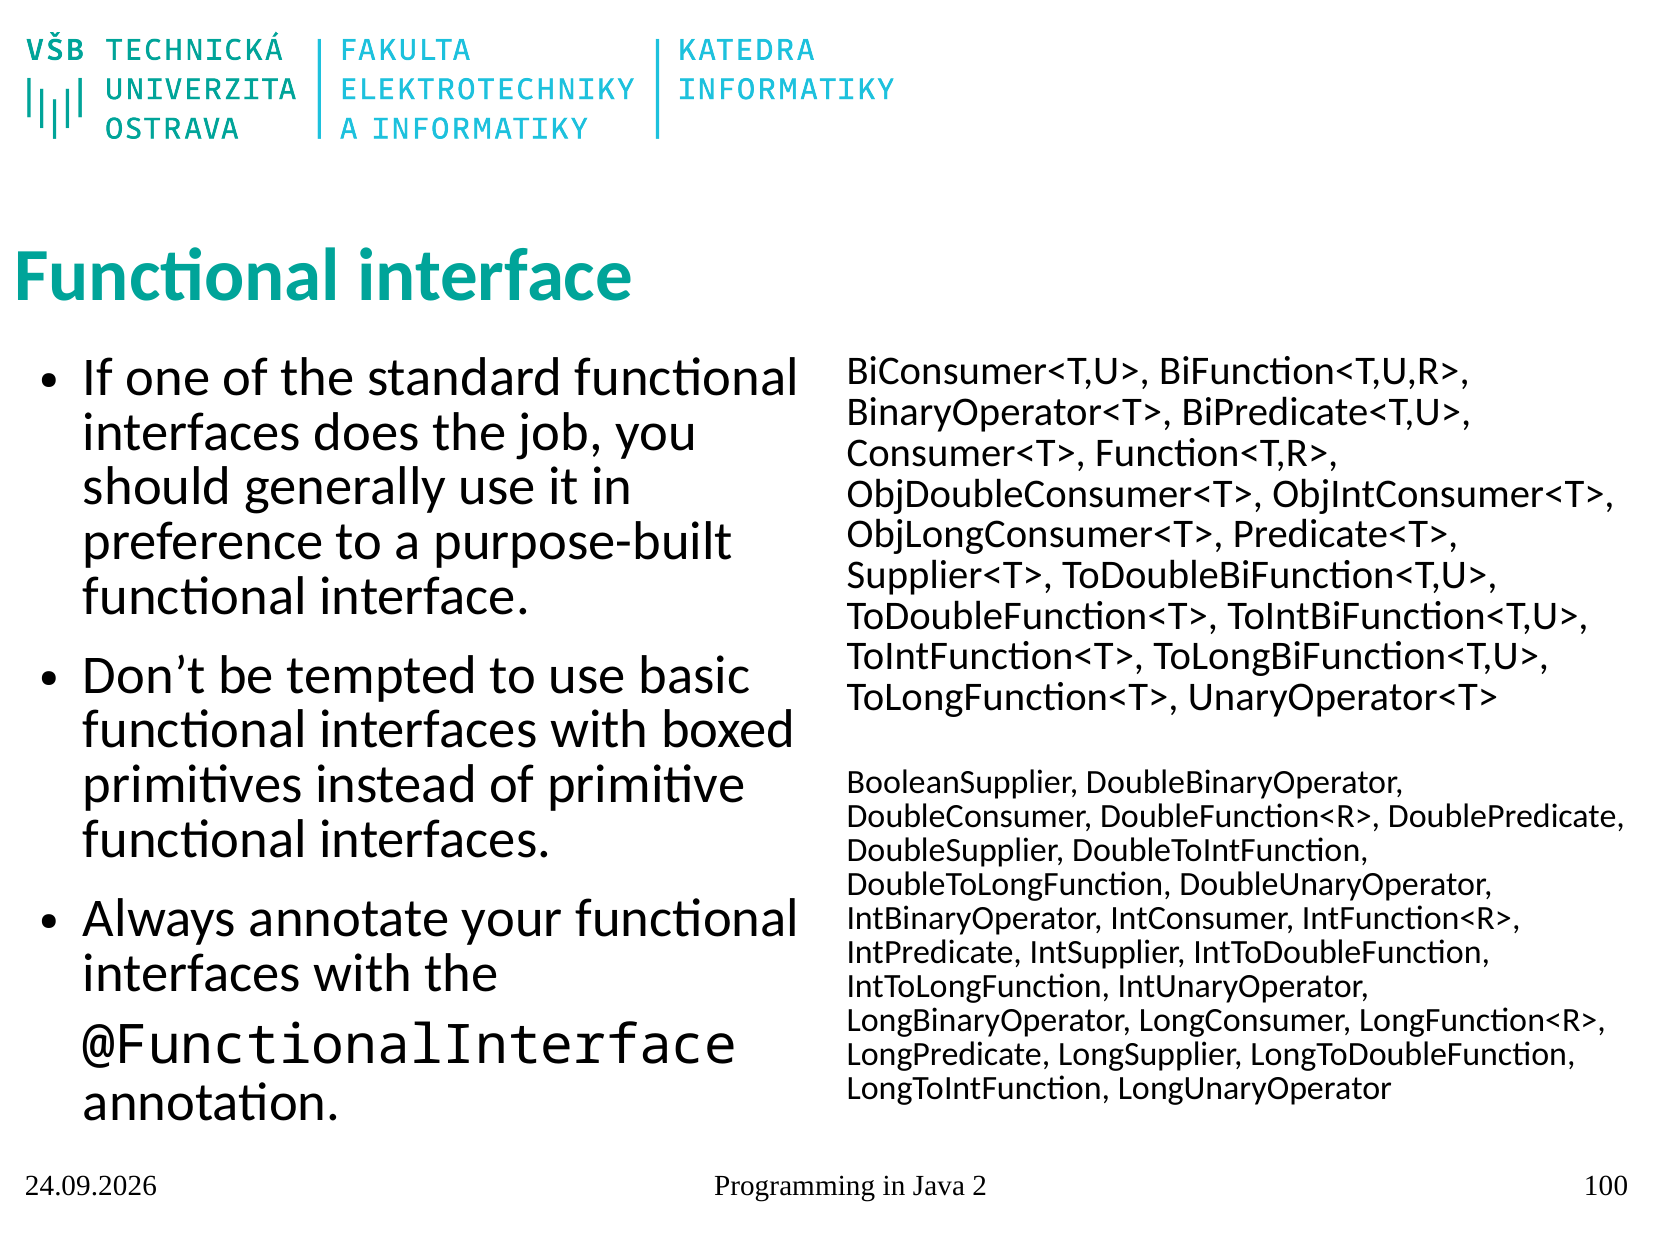

# Functional interface
If one of the standard functional interfaces does the job, you should generally use it in preference to a purpose-built functional interface.
Don’t be tempted to use basic functional interfaces with boxed primitives instead of primitive functional interfaces.
Always annotate your functional interfaces with the @FunctionalInterface annotation.
BiConsumer<T,U>, BiFunction<T,U,R>, BinaryOperator<T>, BiPredicate<T,U>, Consumer<T>, Function<T,R>, ObjDoubleConsumer<T>, ObjIntConsumer<T>, ObjLongConsumer<T>, Predicate<T>, Supplier<T>, ToDoubleBiFunction<T,U>, ToDoubleFunction<T>, ToIntBiFunction<T,U>, ToIntFunction<T>, ToLongBiFunction<T,U>, ToLongFunction<T>, UnaryOperator<T>
BooleanSupplier, DoubleBinaryOperator, DoubleConsumer, DoubleFunction<R>, DoublePredicate, DoubleSupplier, DoubleToIntFunction, DoubleToLongFunction, DoubleUnaryOperator, IntBinaryOperator, IntConsumer, IntFunction<R>, IntPredicate, IntSupplier, IntToDoubleFunction, IntToLongFunction, IntUnaryOperator, LongBinaryOperator, LongConsumer, LongFunction<R>, LongPredicate, LongSupplier, LongToDoubleFunction, LongToIntFunction, LongUnaryOperator
Programming in Java 2
100